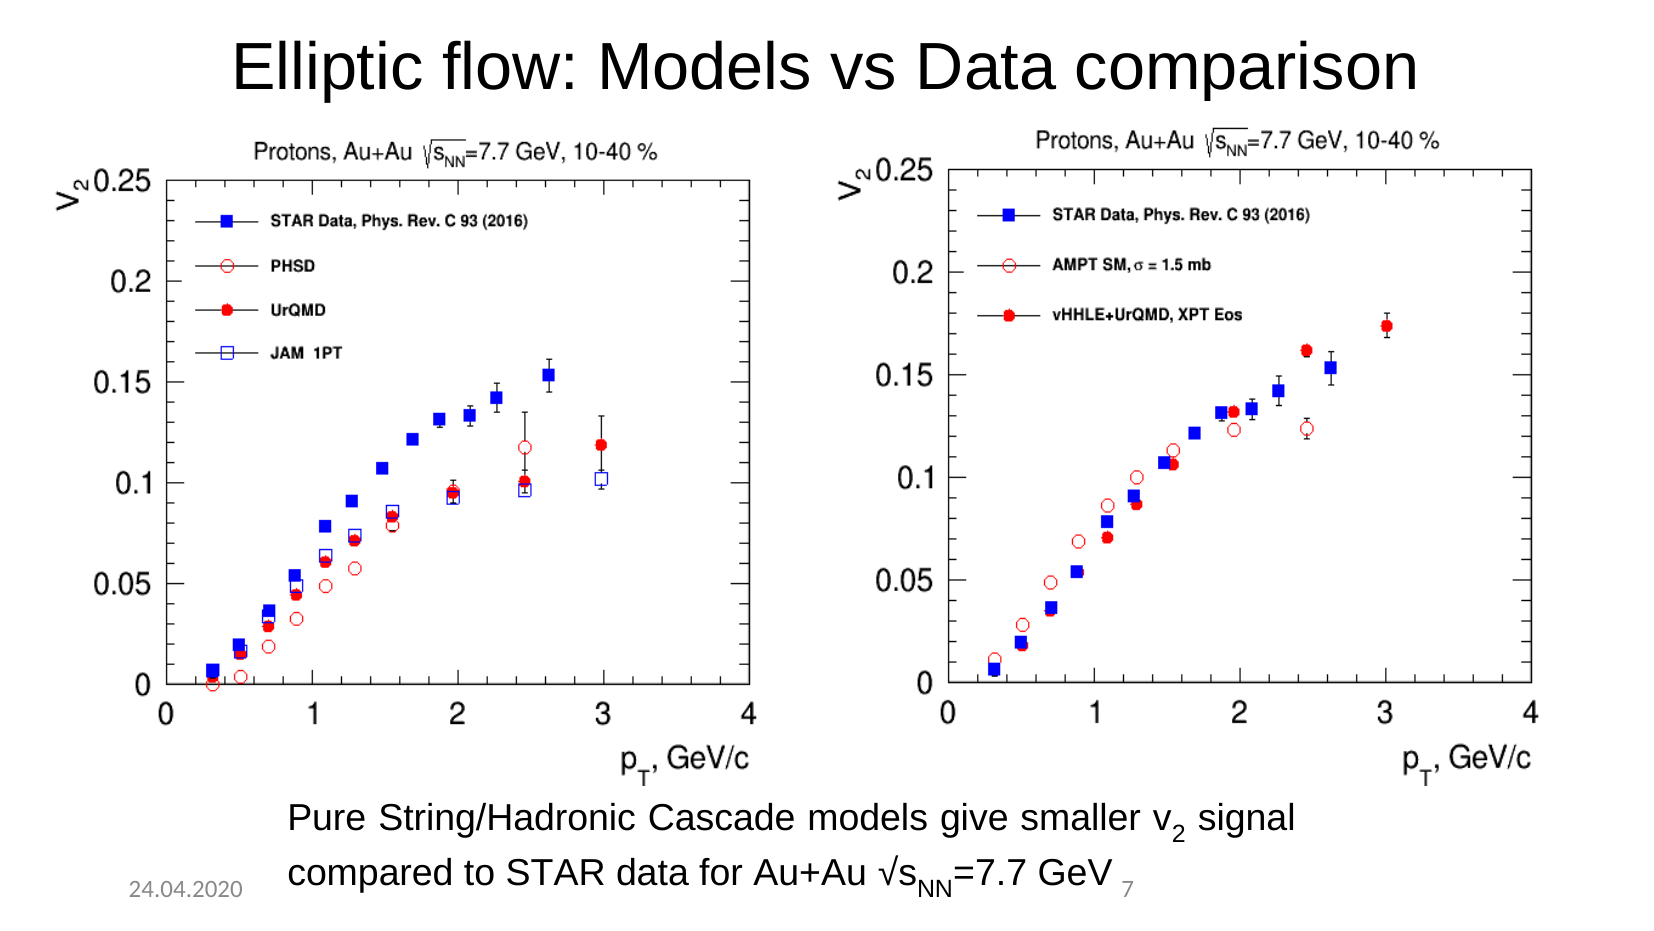

Elliptic flow: Models vs Data comparison
Pure String/Hadronic Cascade models give smaller v2 signal compared to STAR data for Au+Au √sNN=7.7 GeV
24.04.2020